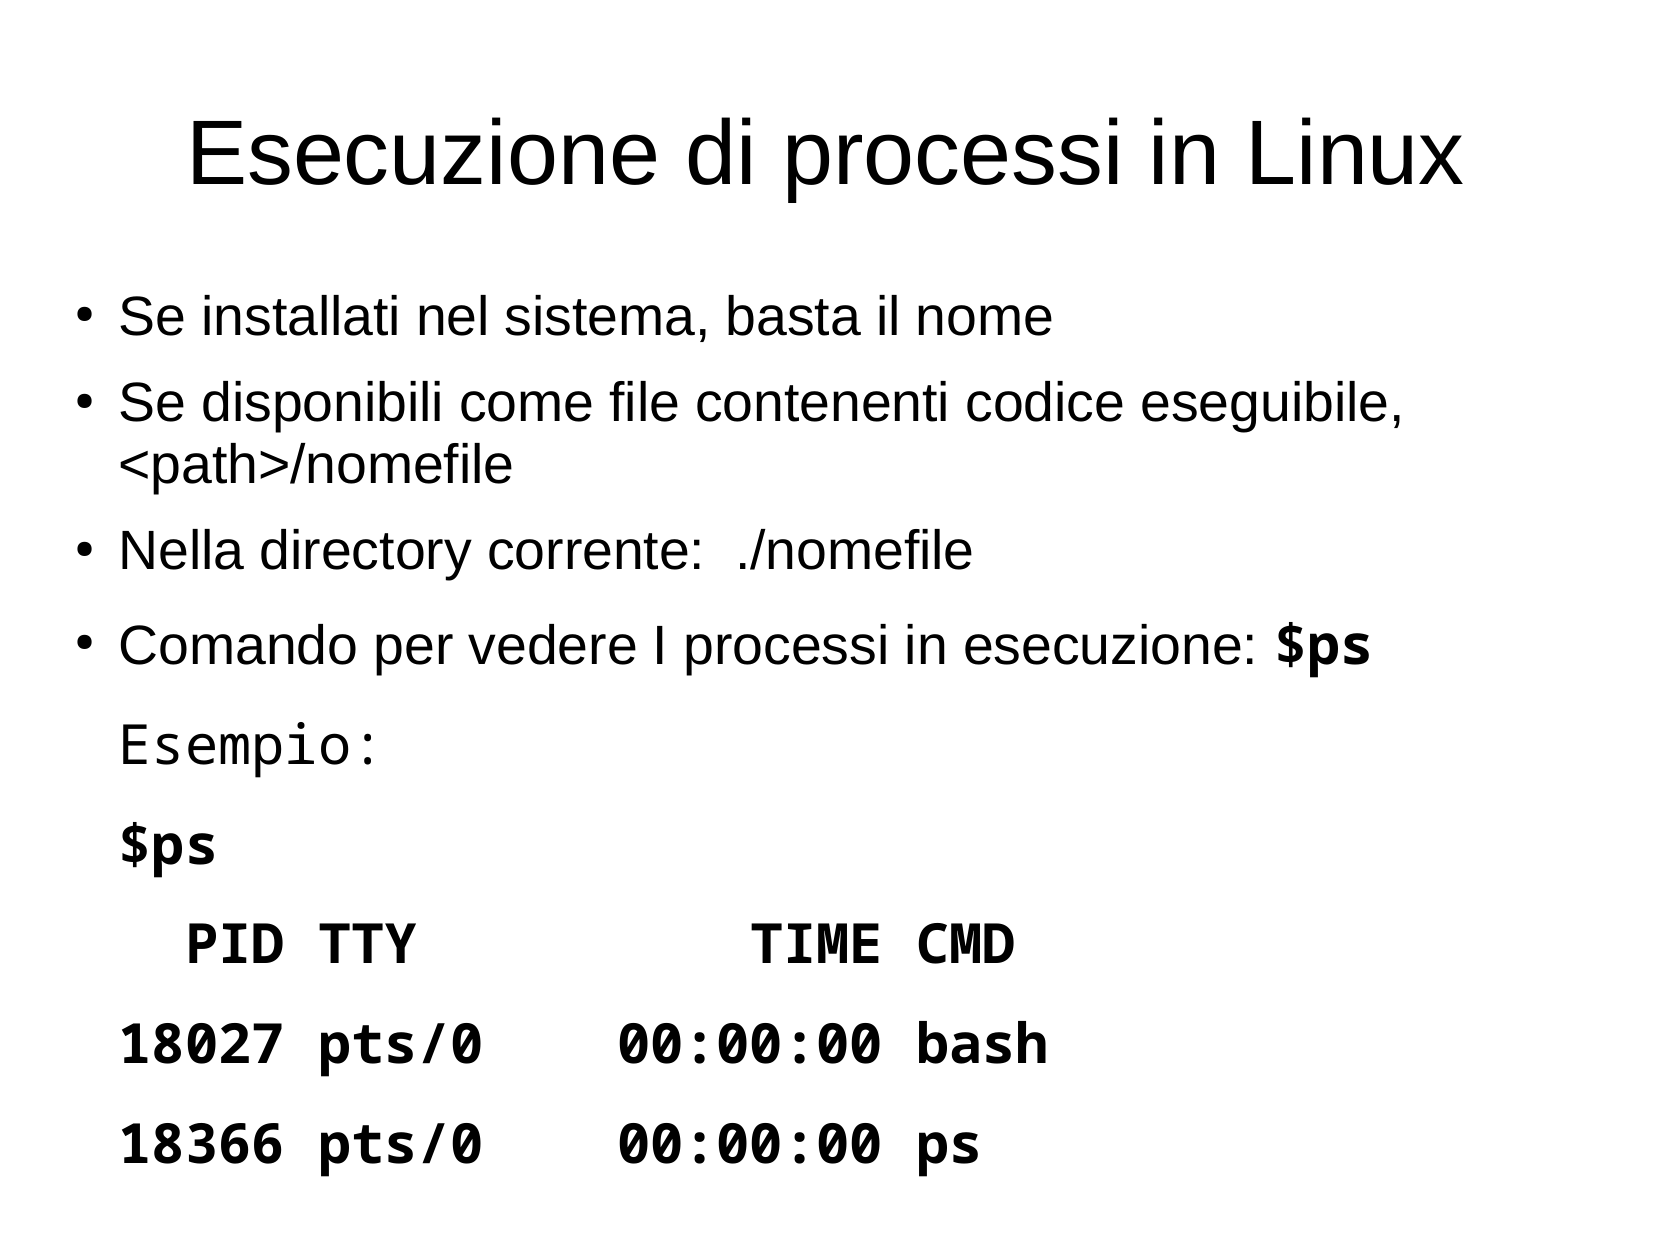

# Esecuzione di processi in Linux
Se installati nel sistema, basta il nome
Se disponibili come file contenenti codice eseguibile, <path>/nomefile
Nella directory corrente: ./nomefile
Comando per vedere I processi in esecuzione: $ps
Esempio:
$ps
 PID TTY TIME CMD
18027 pts/0 00:00:00 bash
18366 pts/0 00:00:00 ps